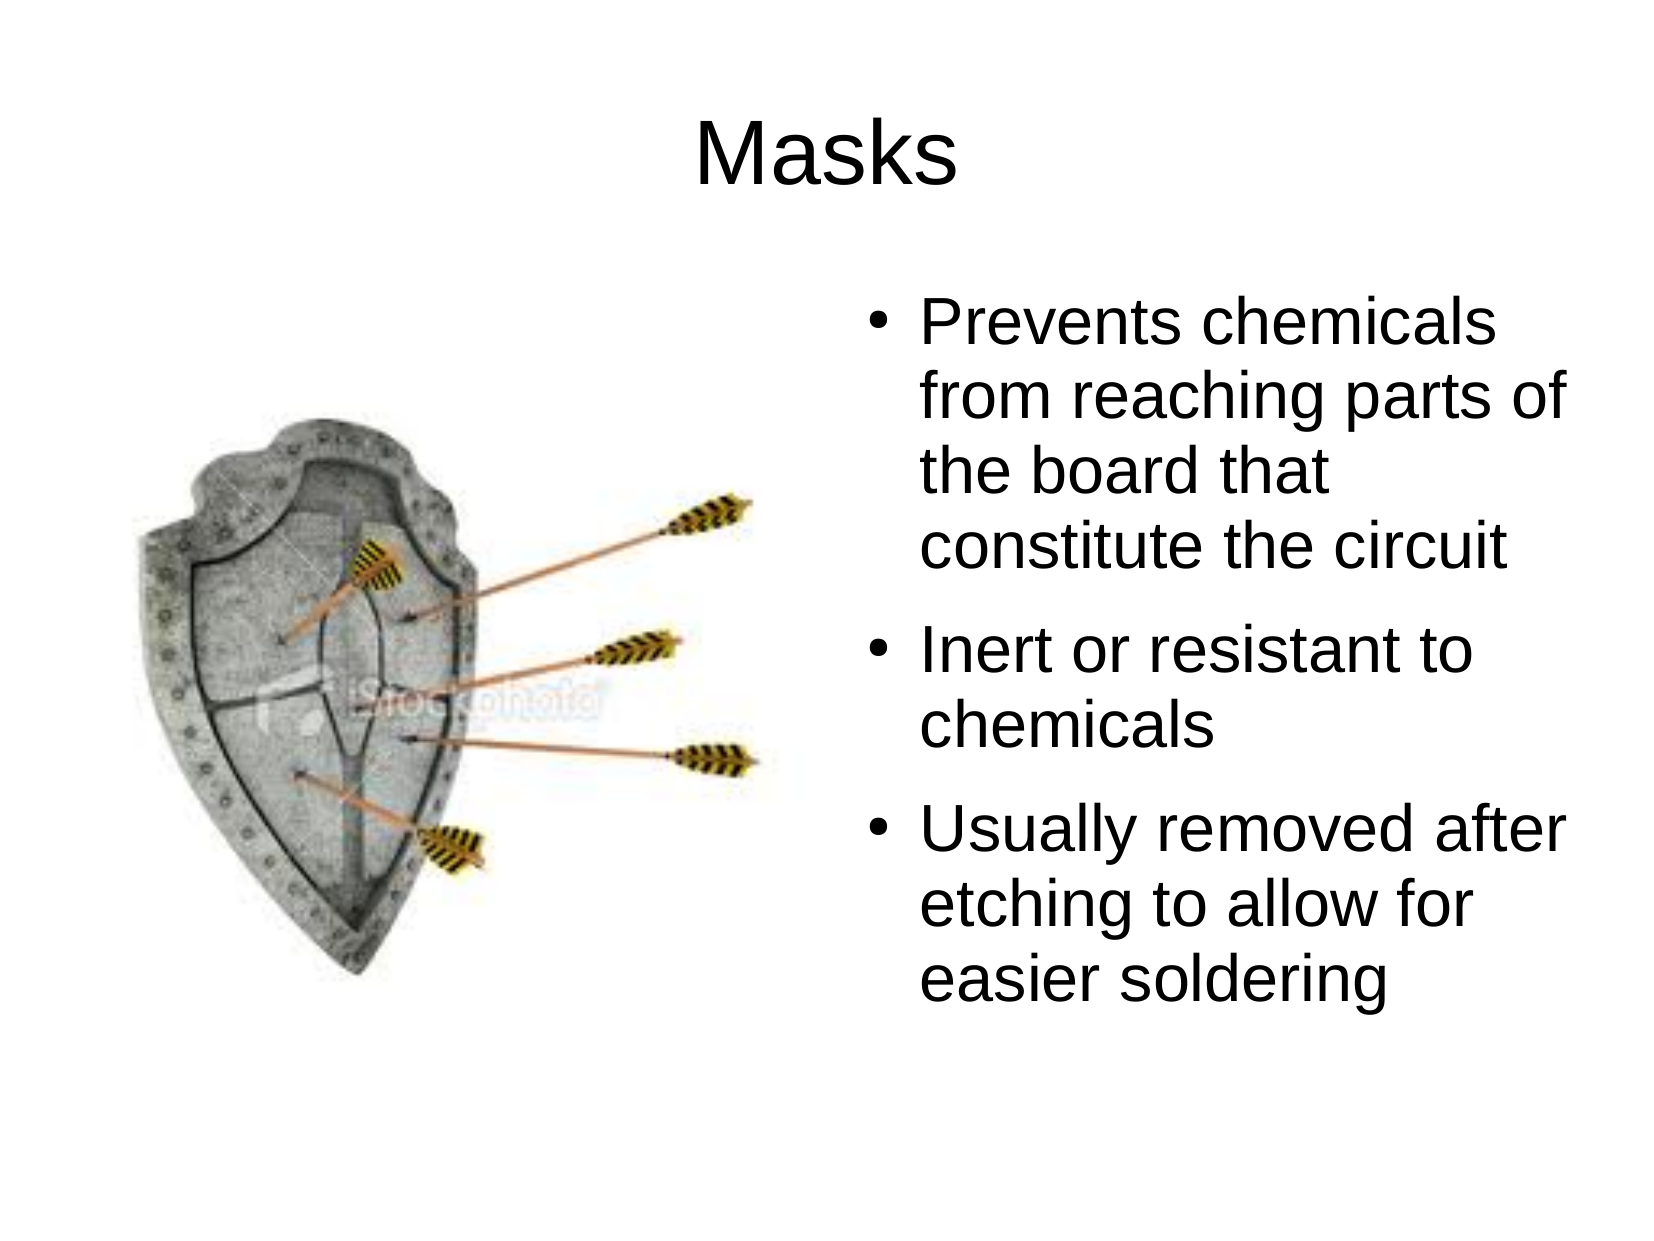

# Masks
Prevents chemicals from reaching parts of the board that constitute the circuit
Inert or resistant to chemicals
Usually removed after etching to allow for easier soldering